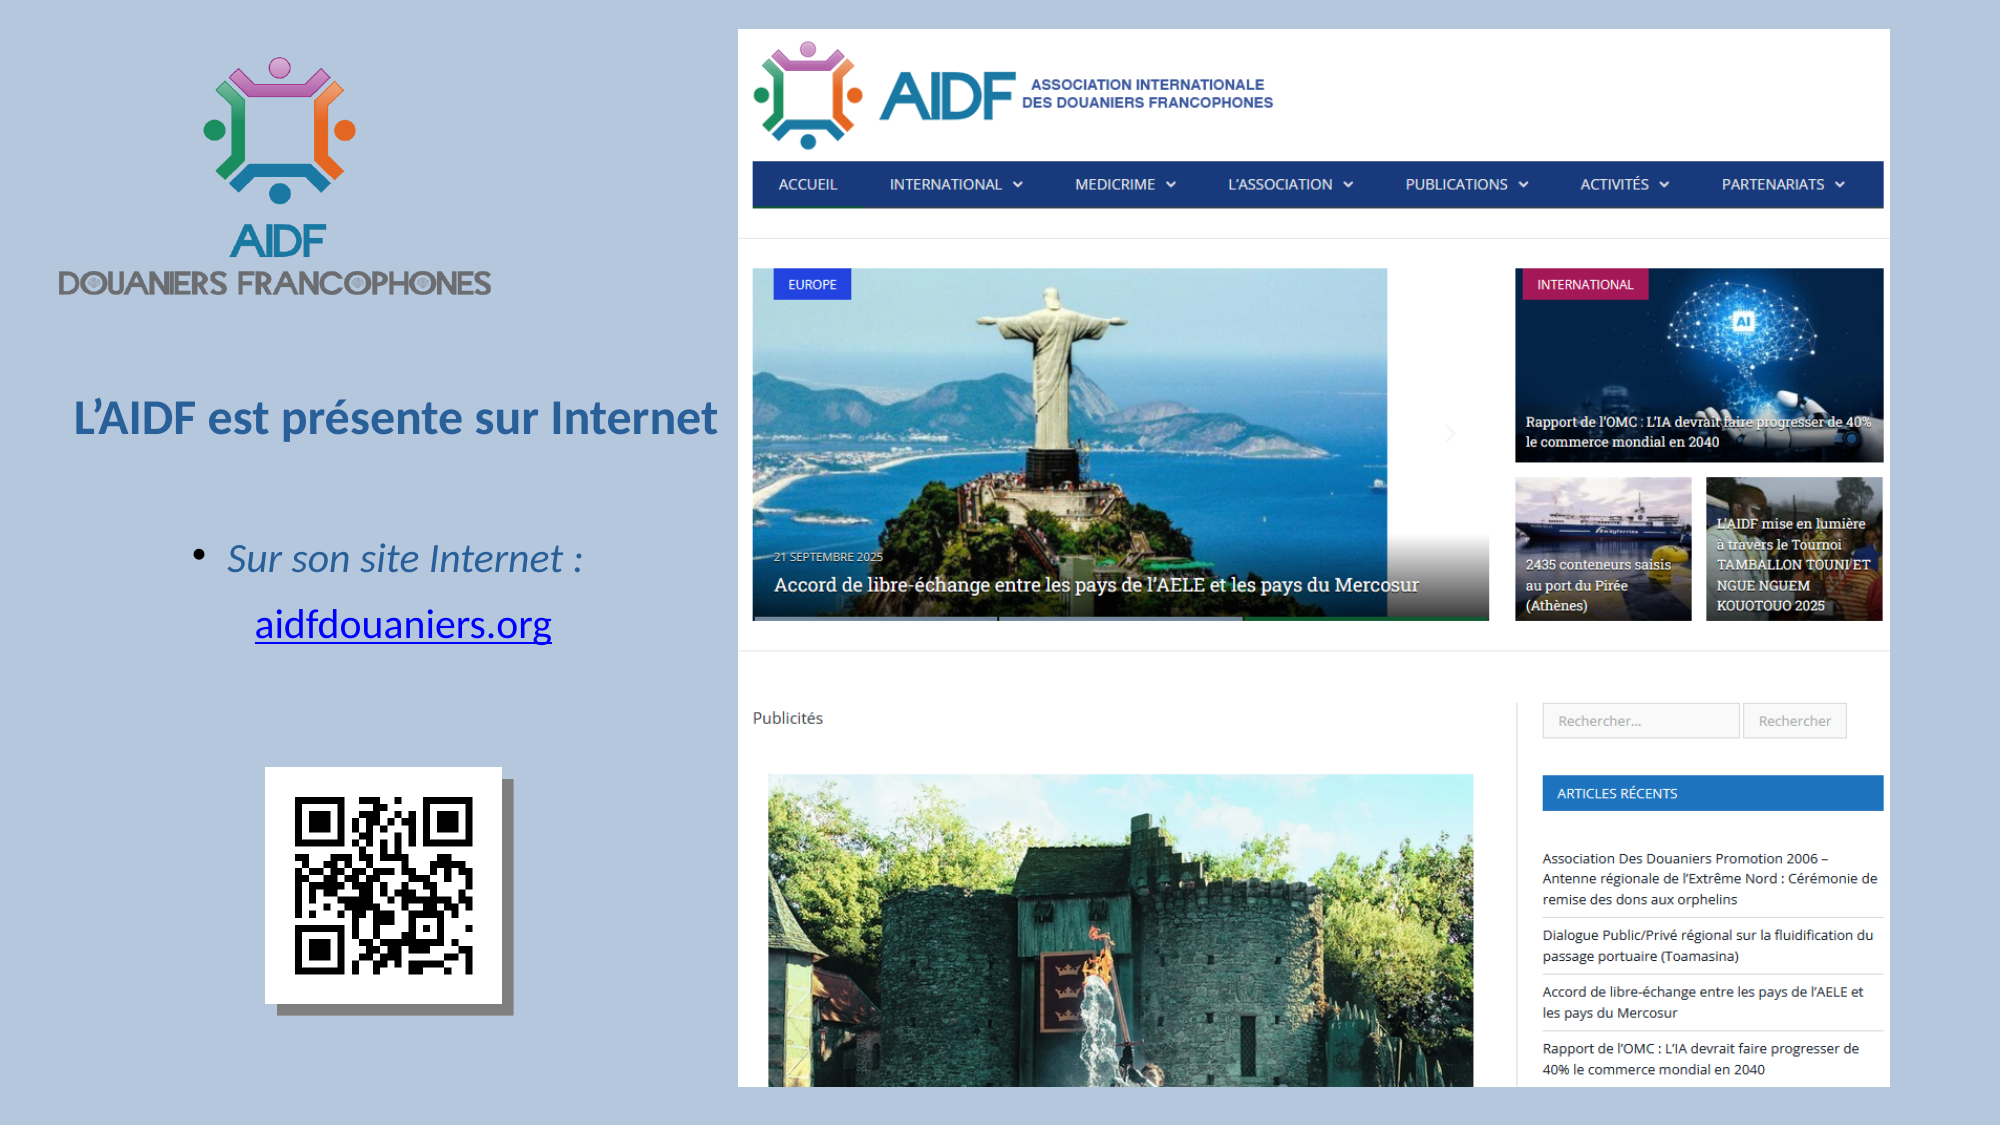

L’AIDF est présente sur Internet
Sur son site Internet :
 aidfdouaniers.org